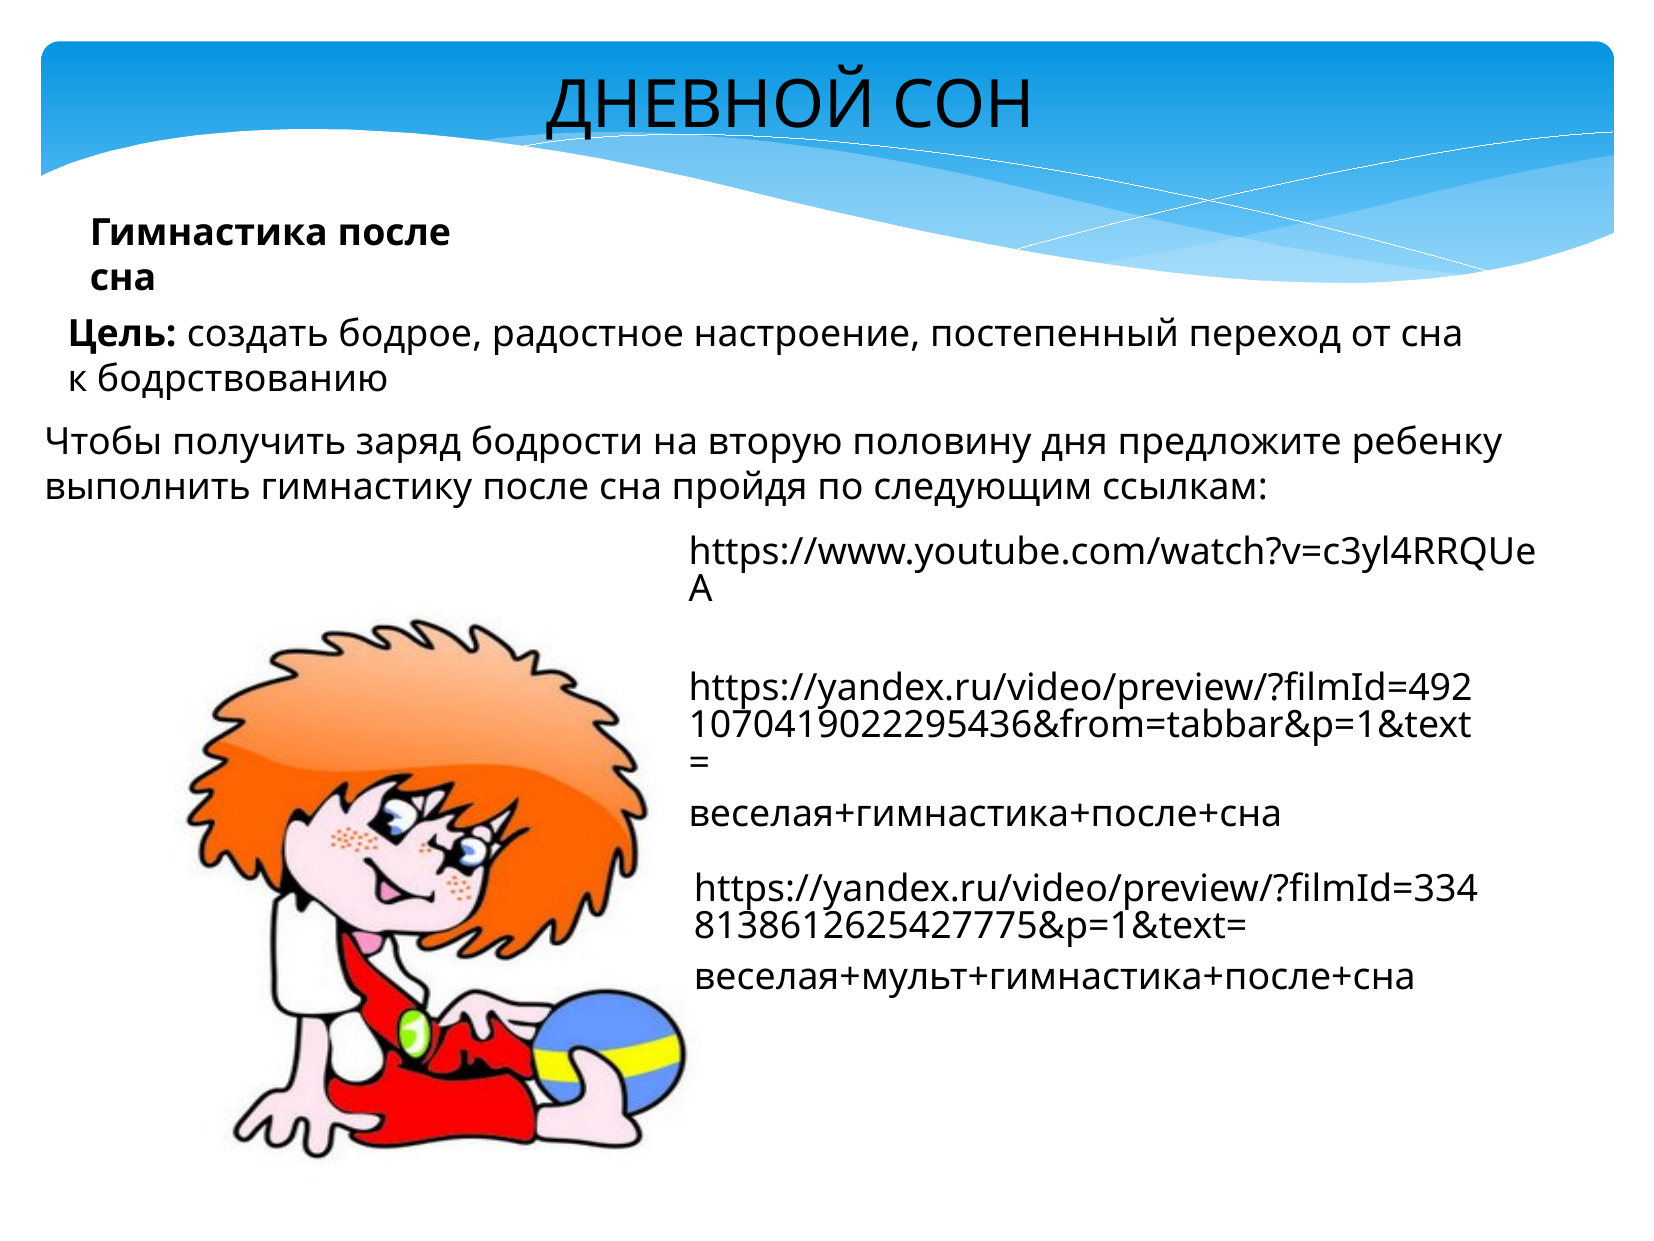

ДНЕВНОЙ СОН
Гимнастика после сна
Цель: создать бодрое, радостное настроение, постепенный переход от сна к бодрствованию
Чтобы получить заряд бодрости на вторую половину дня предложите ребенку выполнить гимнастику после сна пройдя по следующим ссылкам:
https://www.youtube.com/watch?v=c3yl4RRQUeA
https://yandex.ru/video/preview/?filmId=4921070419022295436&from=tabbar&p=1&text=веселая+гимнастика+после+сна
https://yandex.ru/video/preview/?filmId=3348138612625427775&p=1&text=веселая+мульт+гимнастика+после+сна